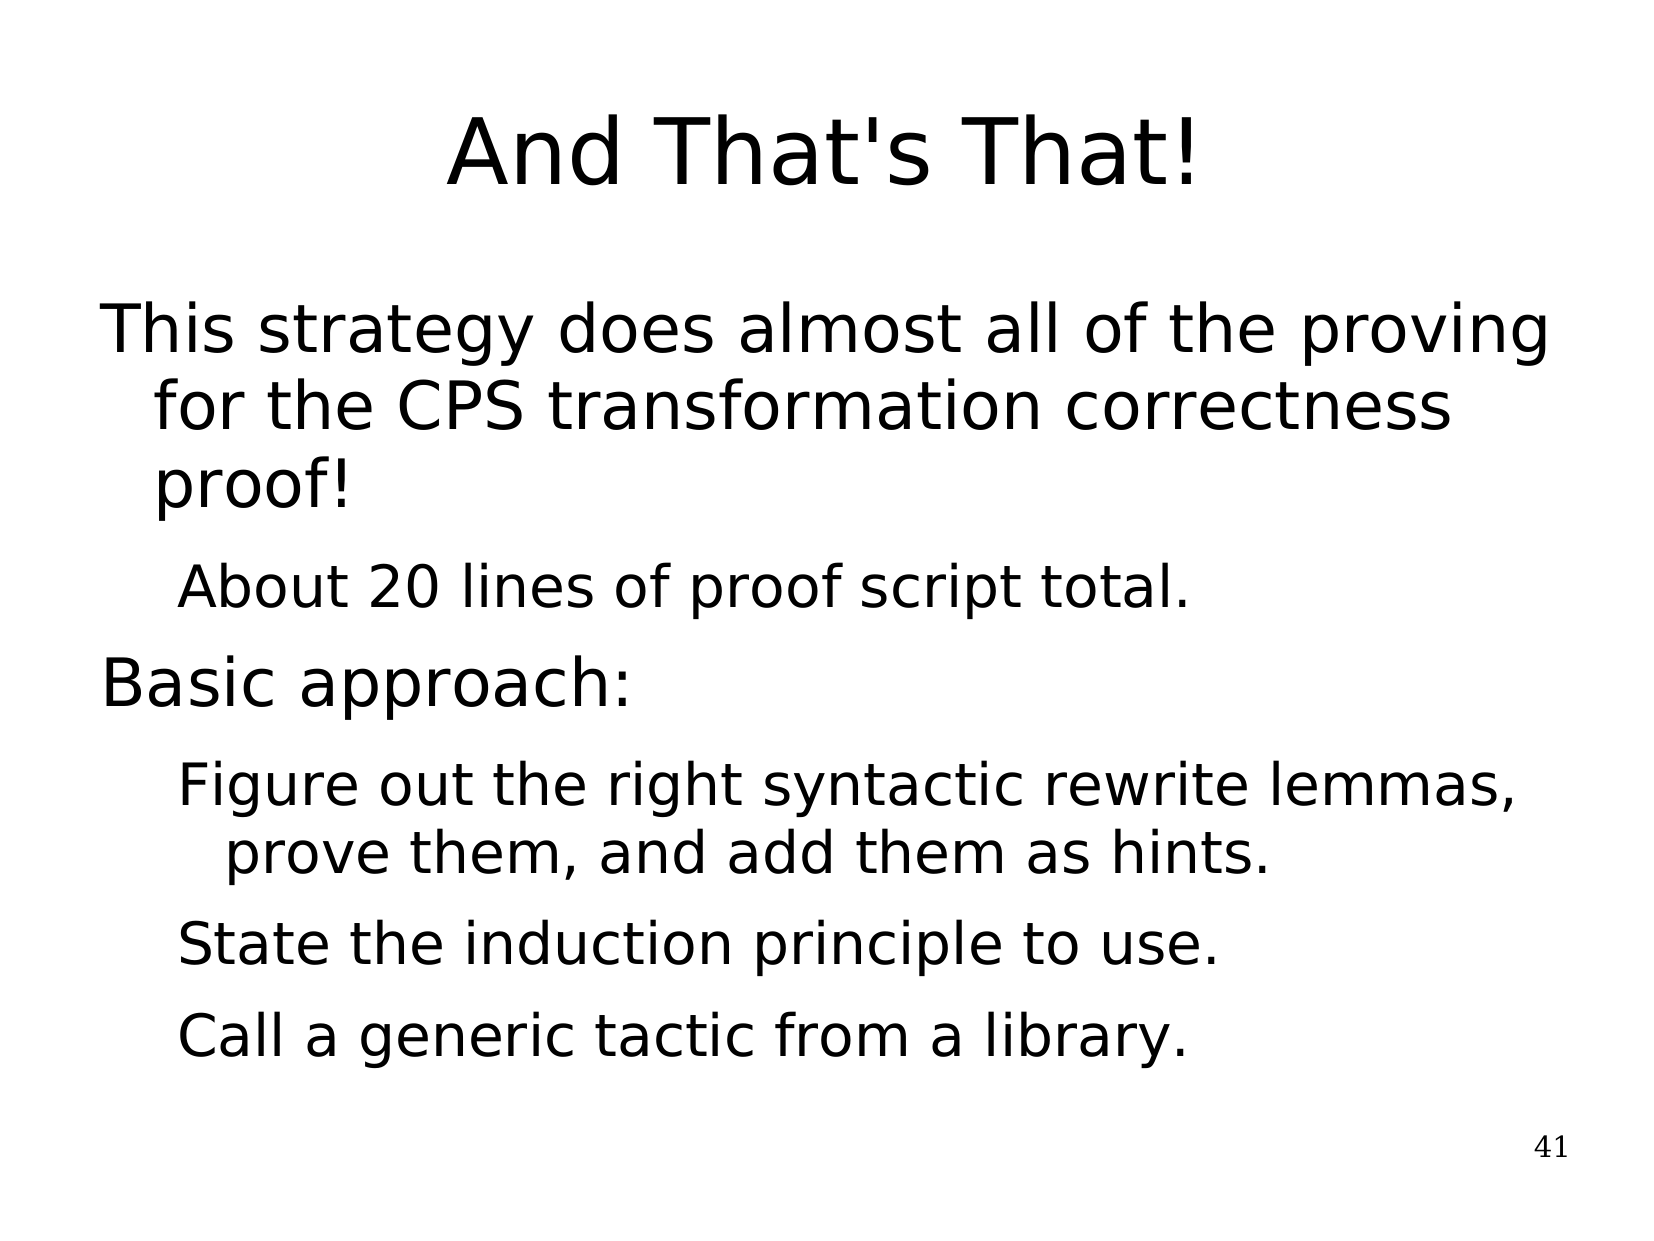

# And That's That!
This strategy does almost all of the proving for the CPS transformation correctness proof!
About 20 lines of proof script total.
Basic approach:
Figure out the right syntactic rewrite lemmas, prove them, and add them as hints.
State the induction principle to use.
Call a generic tactic from a library.
41